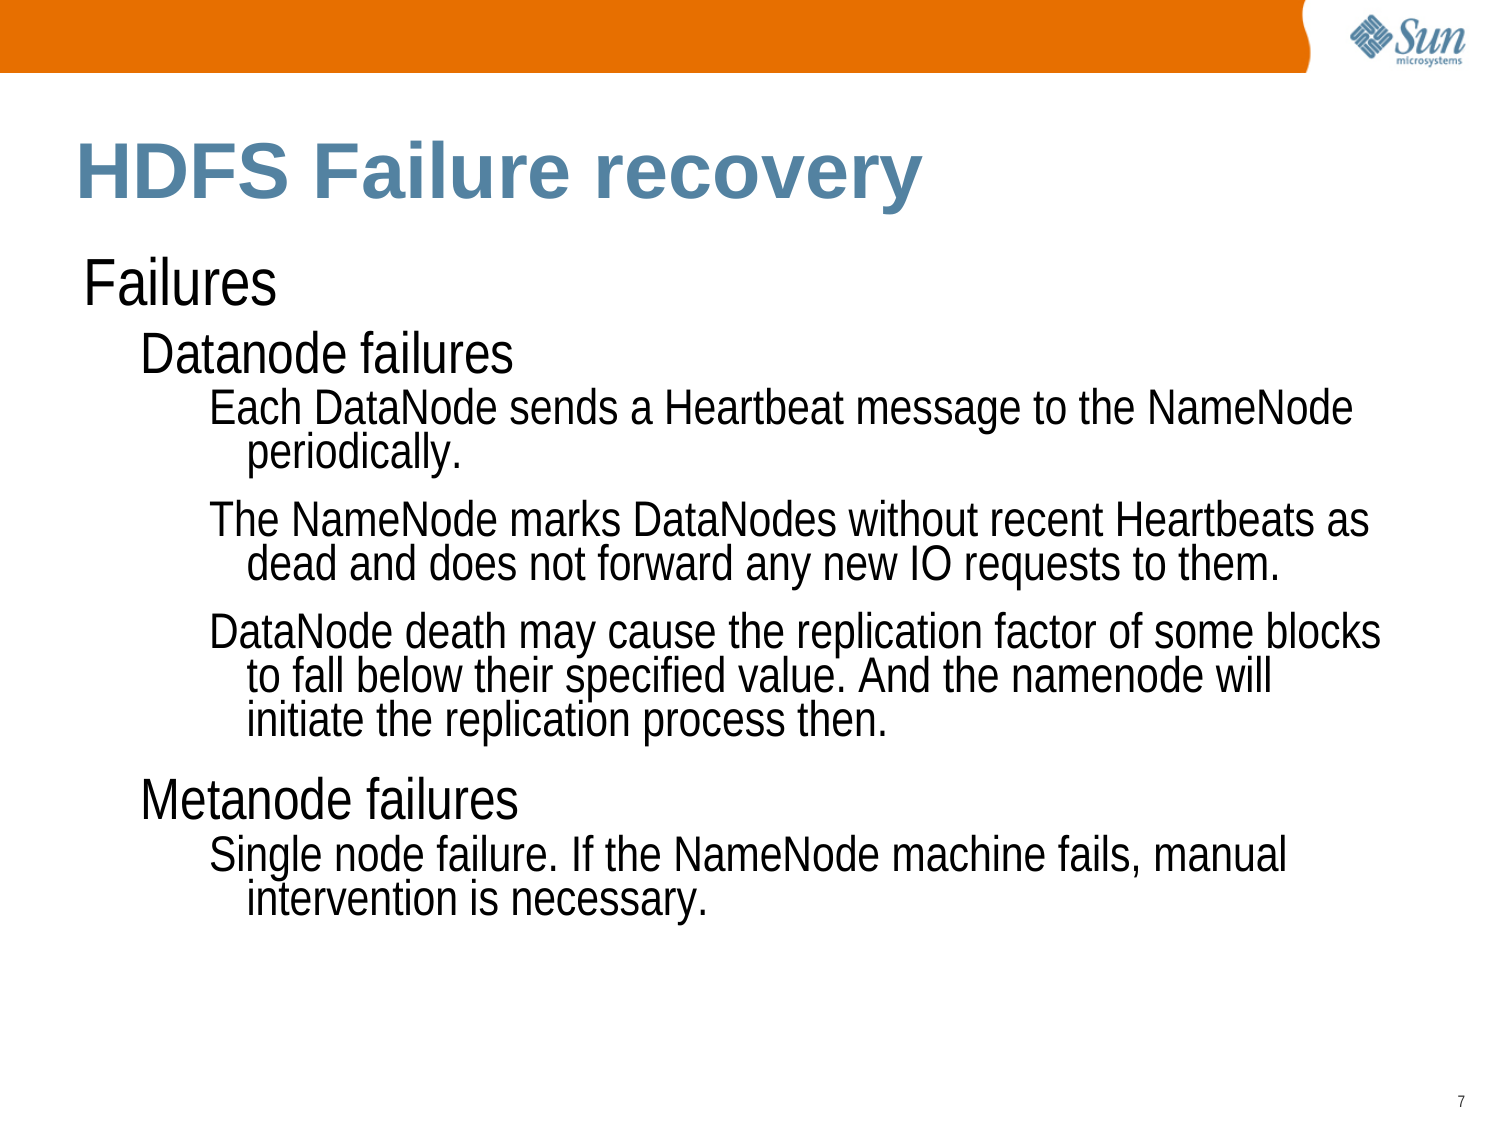

# HDFS Failure recovery
Failures
Datanode failures
Each DataNode sends a Heartbeat message to the NameNode periodically.
The NameNode marks DataNodes without recent Heartbeats as dead and does not forward any new IO requests to them.
DataNode death may cause the replication factor of some blocks to fall below their specified value. And the namenode will initiate the replication process then.
Metanode failures
Single node failure. If the NameNode machine fails, manual intervention is necessary.